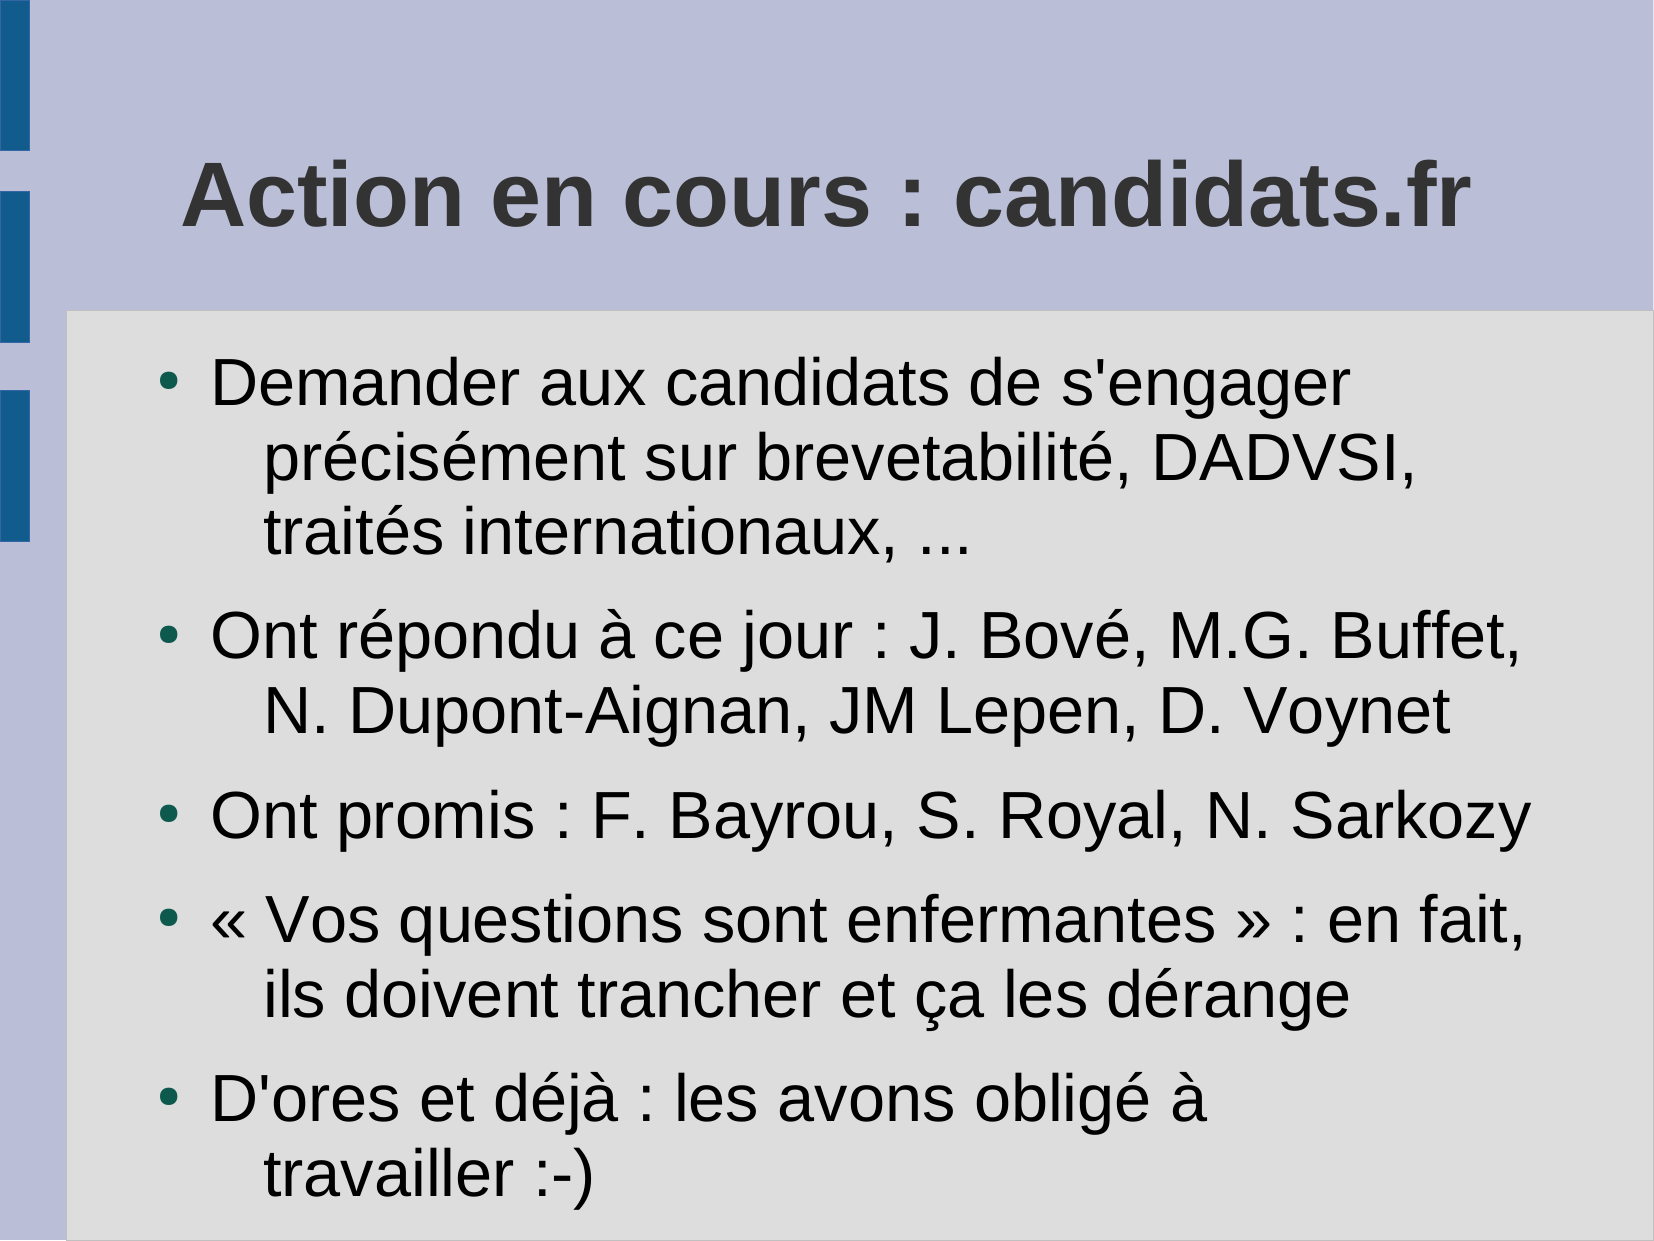

# Action en cours : candidats.fr
Demander aux candidats de s'engager précisément sur brevetabilité, DADVSI, traités internationaux, ...
Ont répondu à ce jour : J. Bové, M.G. Buffet, N. Dupont-Aignan, JM Lepen, D. Voynet
Ont promis : F. Bayrou, S. Royal, N. Sarkozy
« Vos questions sont enfermantes » : en fait, ils doivent trancher et ça les dérange
D'ores et déjà : les avons obligé à travailler :-)